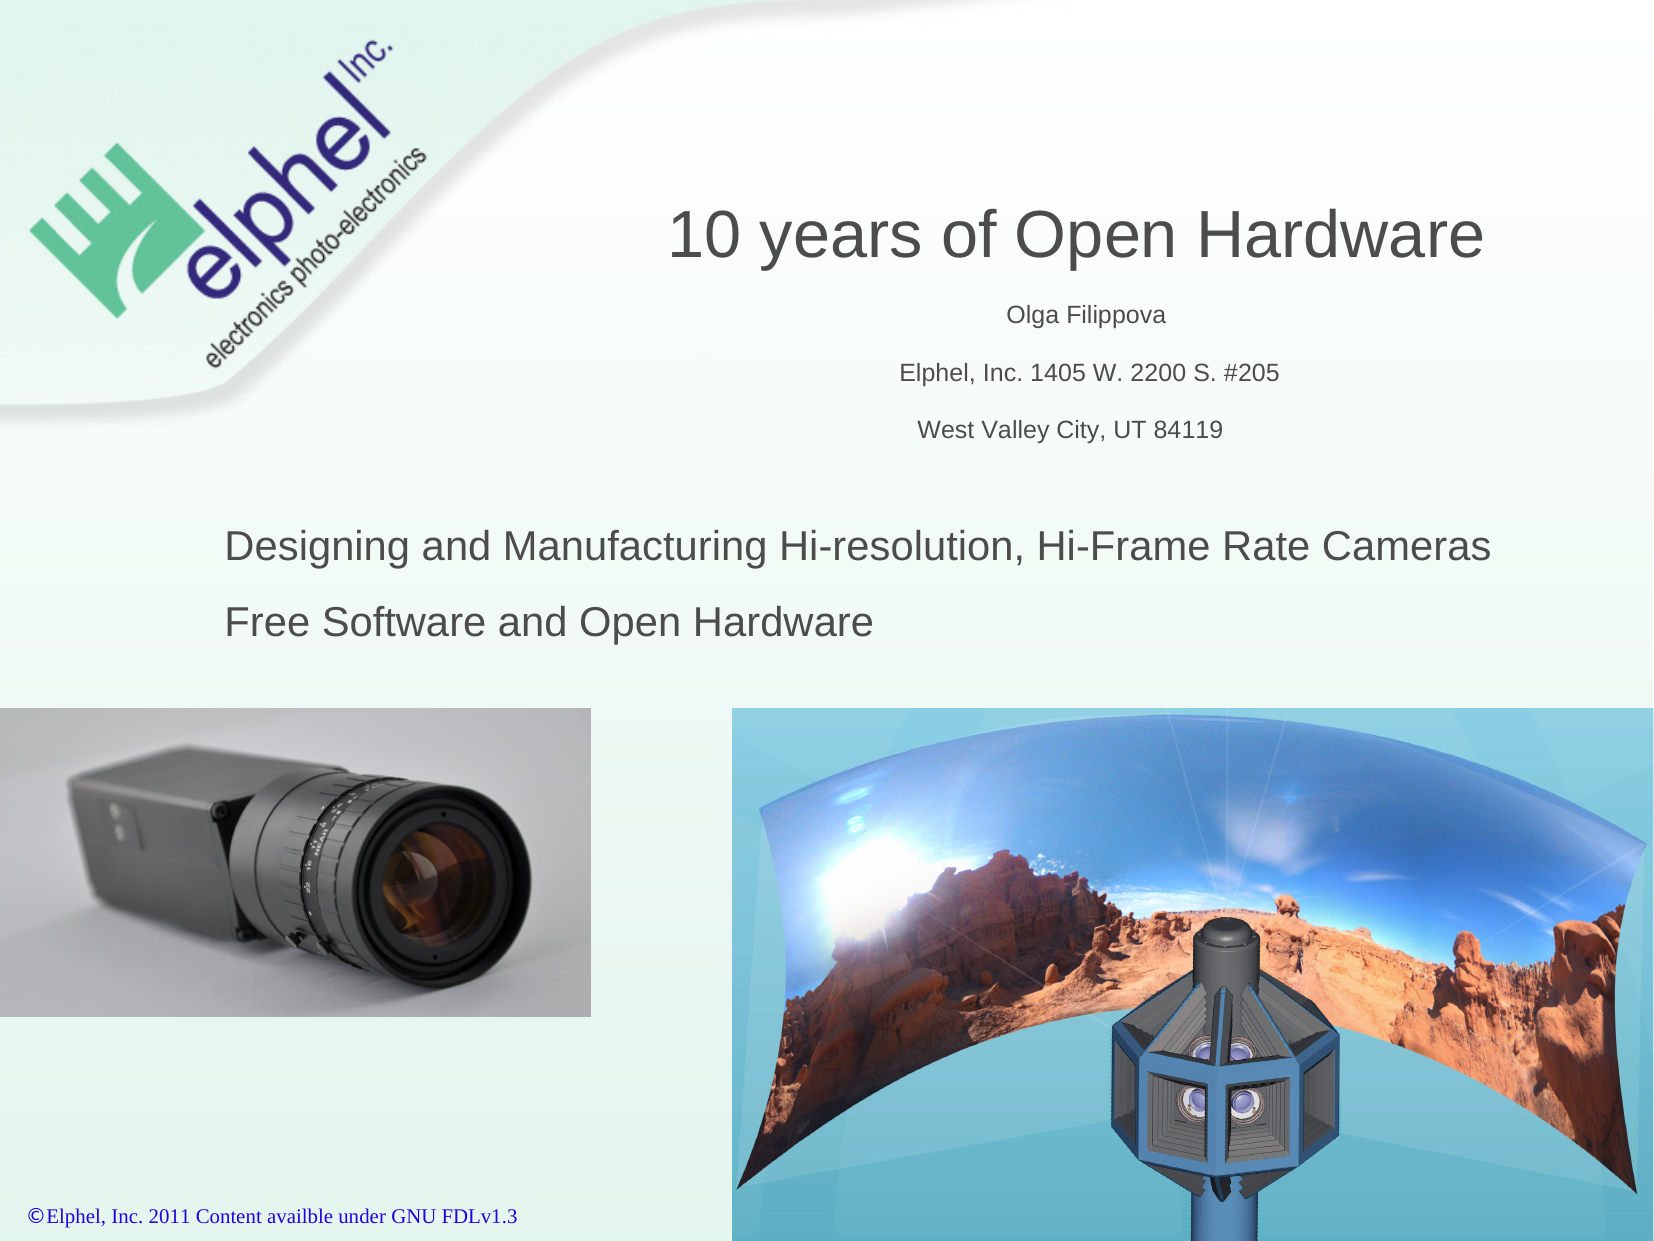

# 10 years of Open Hardware
Olga Filippova
 Elphel, Inc. 1405 W. 2200 S. #205
West Valley City, UT 84119
Designing and Manufacturing Hi-resolution, Hi-Frame Rate Cameras
Free Software and Open Hardware